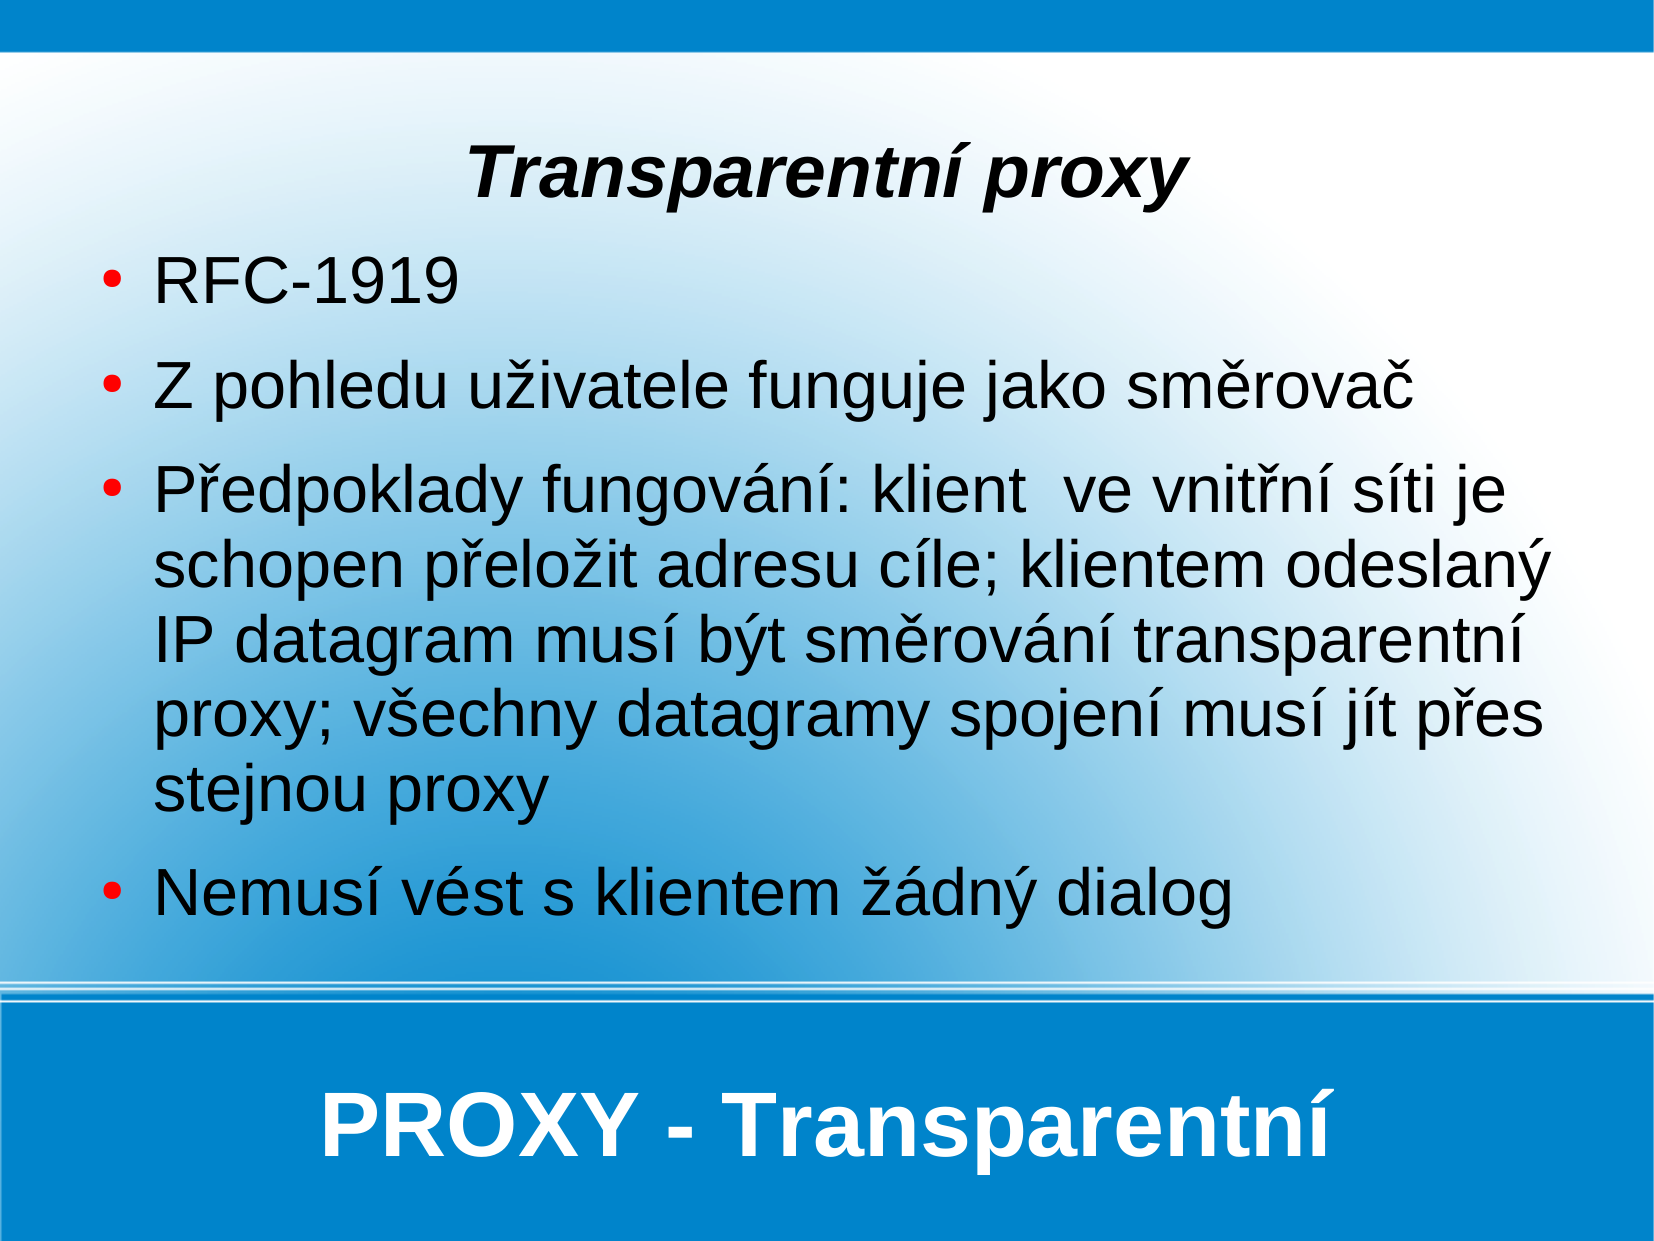

Transparentní proxy
RFC-1919
Z pohledu uživatele funguje jako směrovač
Předpoklady fungování: klient ve vnitřní síti je schopen přeložit adresu cíle; klientem odeslaný IP datagram musí být směrování transparentní proxy; všechny datagramy spojení musí jít přes stejnou proxy
Nemusí vést s klientem žádný dialog
# PROXY - Transparentní